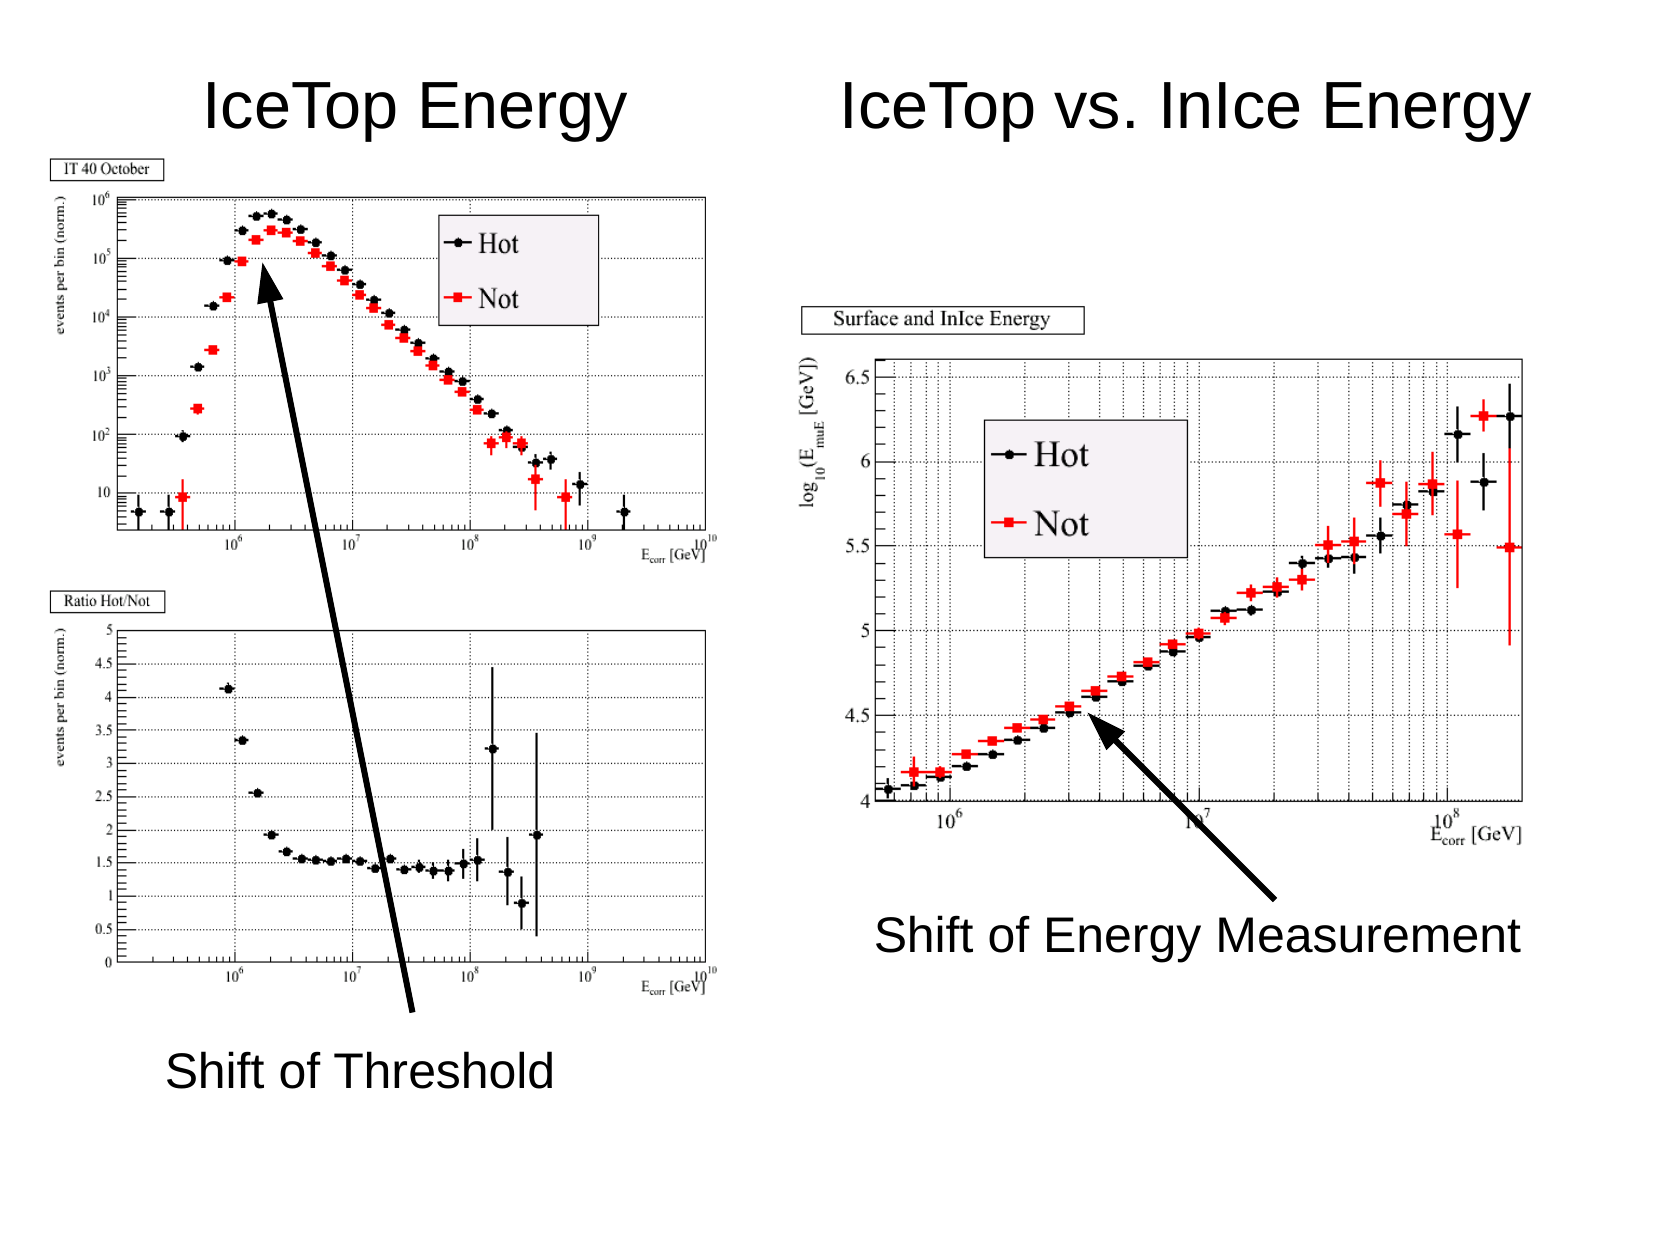

IceTop Energy
IceTop vs. InIce Energy
Shift of Energy Measurement
Shift of Threshold